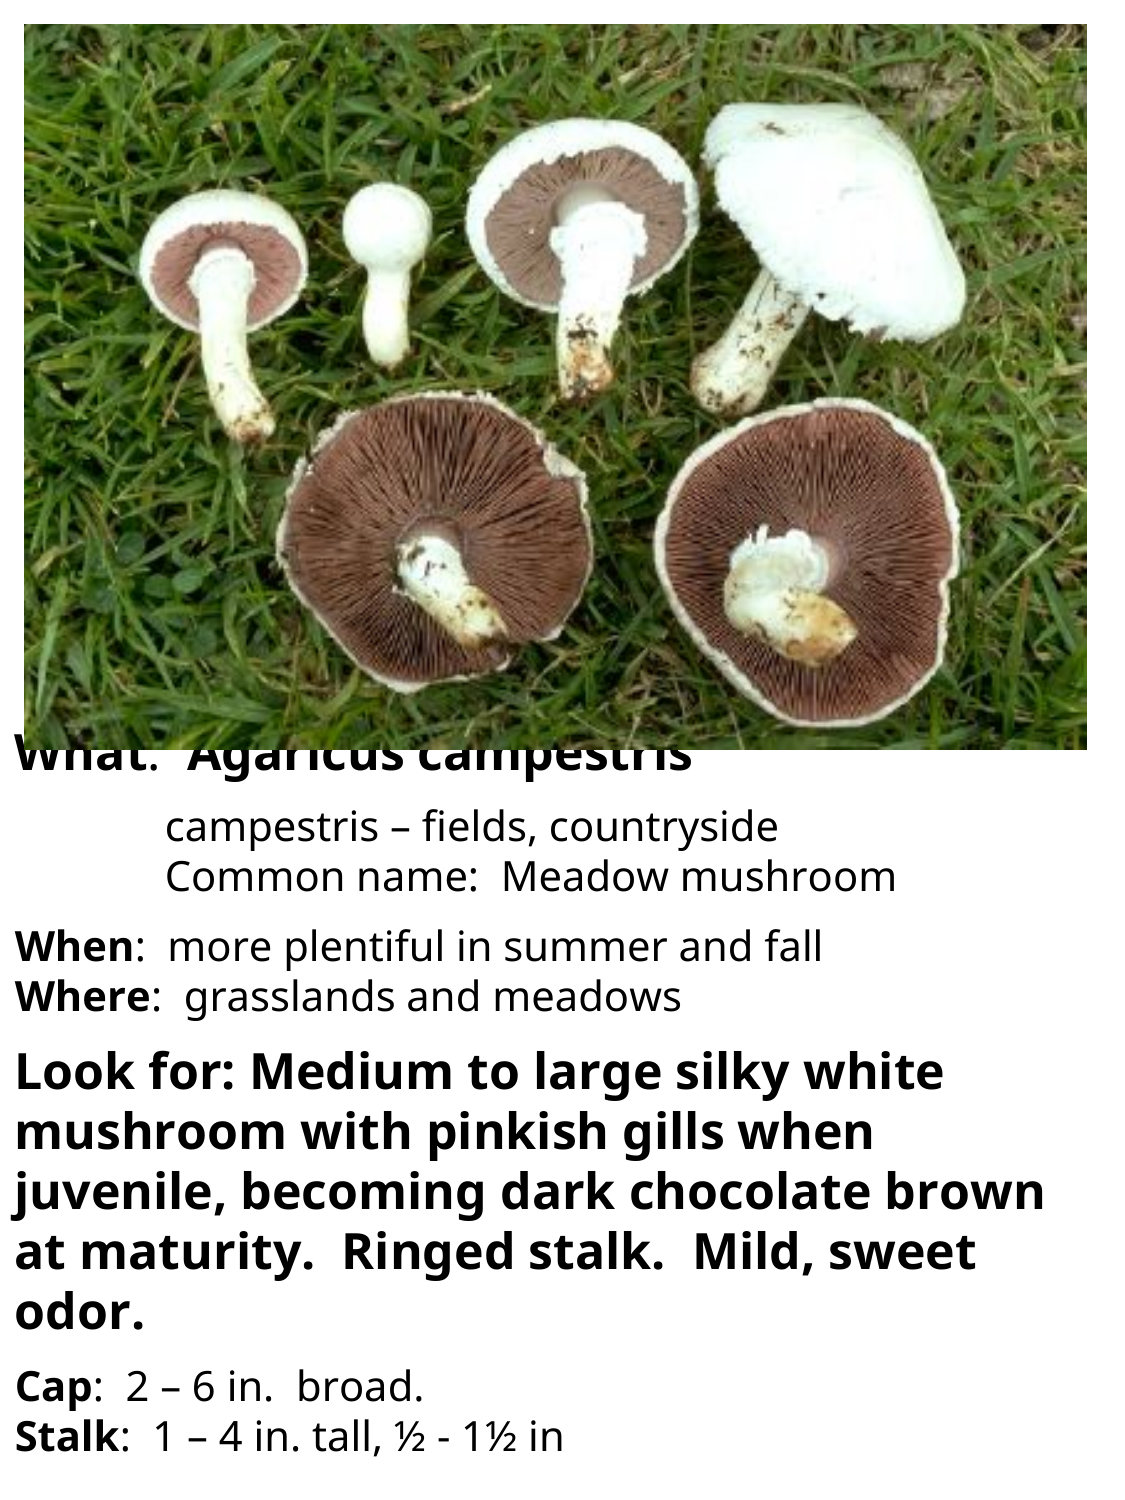

What: Agaricus campestris
	campestris – fields, countryside
	Common name: Meadow mushroom
When: more plentiful in summer and fall
Where: grasslands and meadows
Look for: Medium to large silky white mushroom with pinkish gills when juvenile, becoming dark chocolate brown at maturity. Ringed stalk. Mild, sweet odor.
Cap: 2 – 6 in. broad.
Stalk: 1 – 4 in. tall, ½ - 1½ in